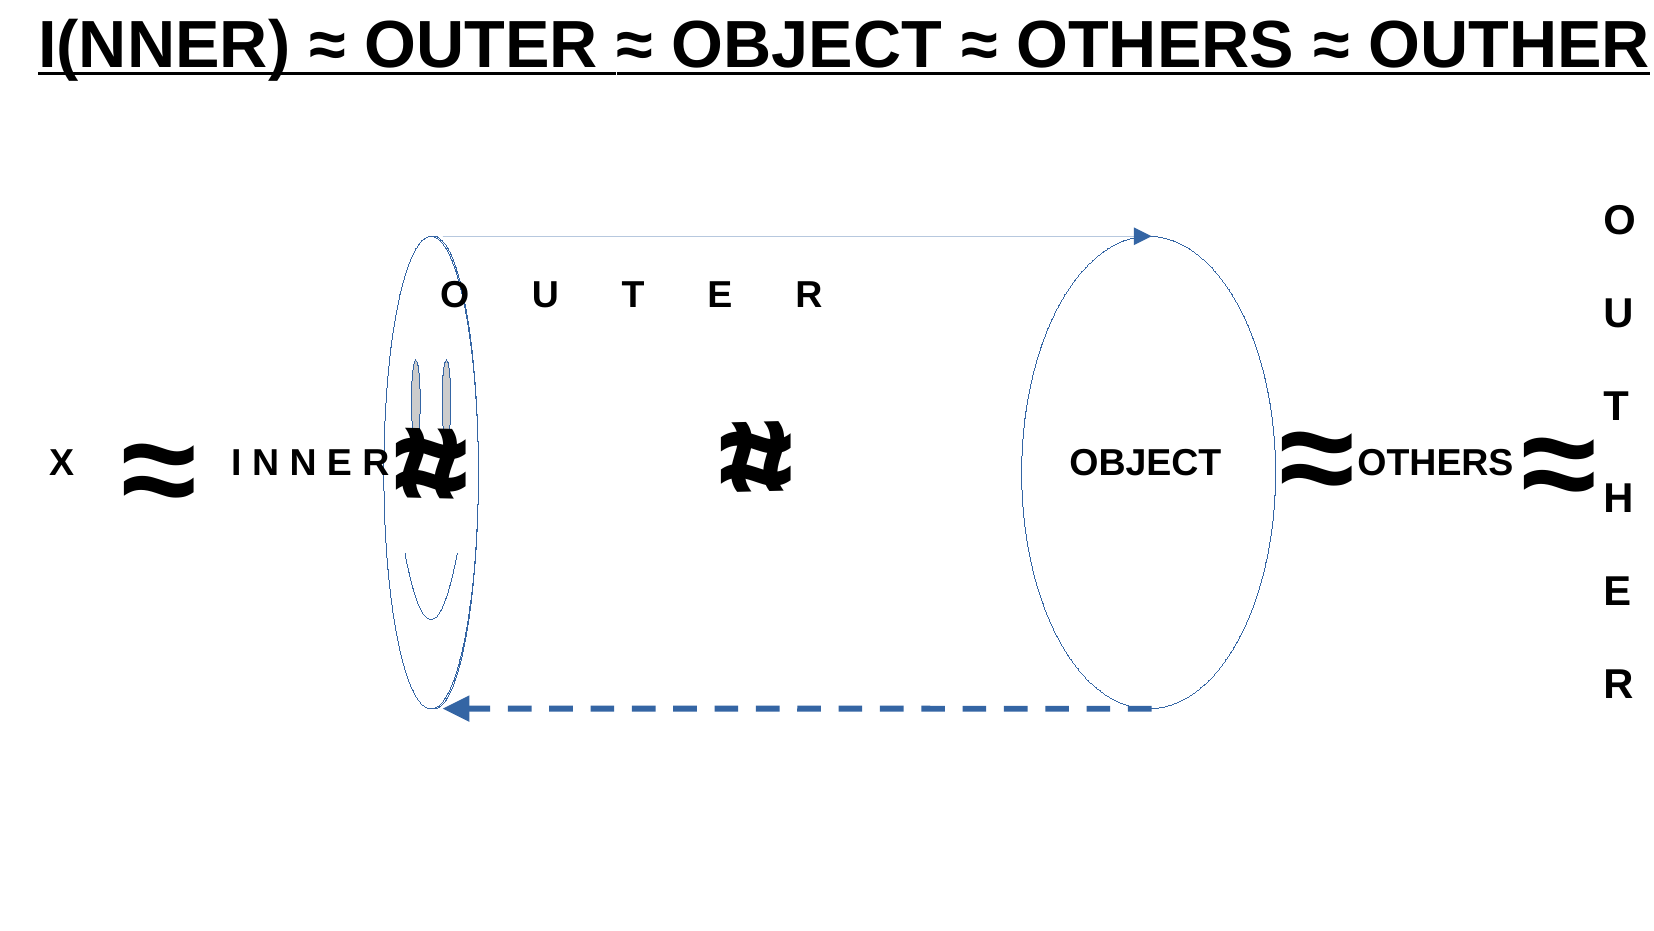

I(NNER) ≈ OUTER ≈ OBJECT ≈ OTHERS ≈ OUTHER
O U T H E R
O U T E R
≈
≈
≈
≈
≈
≈
≈
 X I N N E R OBJECT OTHERS